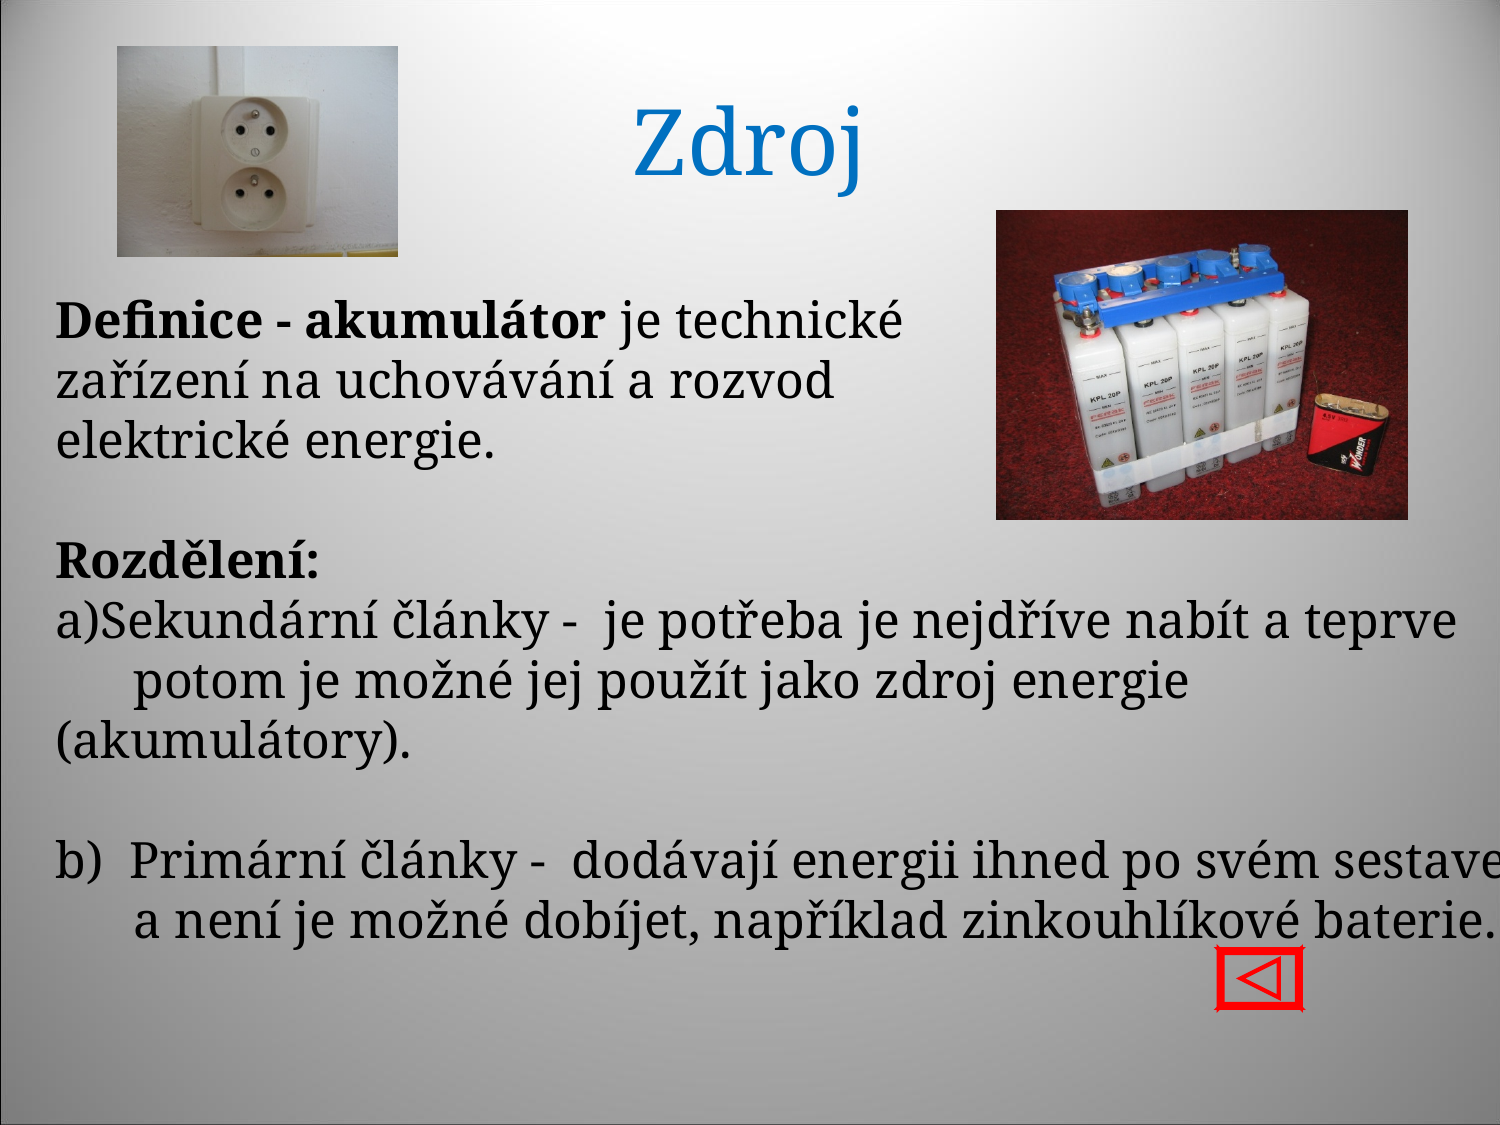

# Zdroj
Definice - akumulátor je technické
zařízení na uchovávání a rozvod
elektrické energie.
Rozdělení:
Sekundární články - je potřeba je nejdříve nabít a teprve
 potom je možné jej použít jako zdroj energie
(akumulátory).
b) Primární články - dodávají energii ihned po svém sestavení
 a není je možné dobíjet, například zinkouhlíkové baterie.